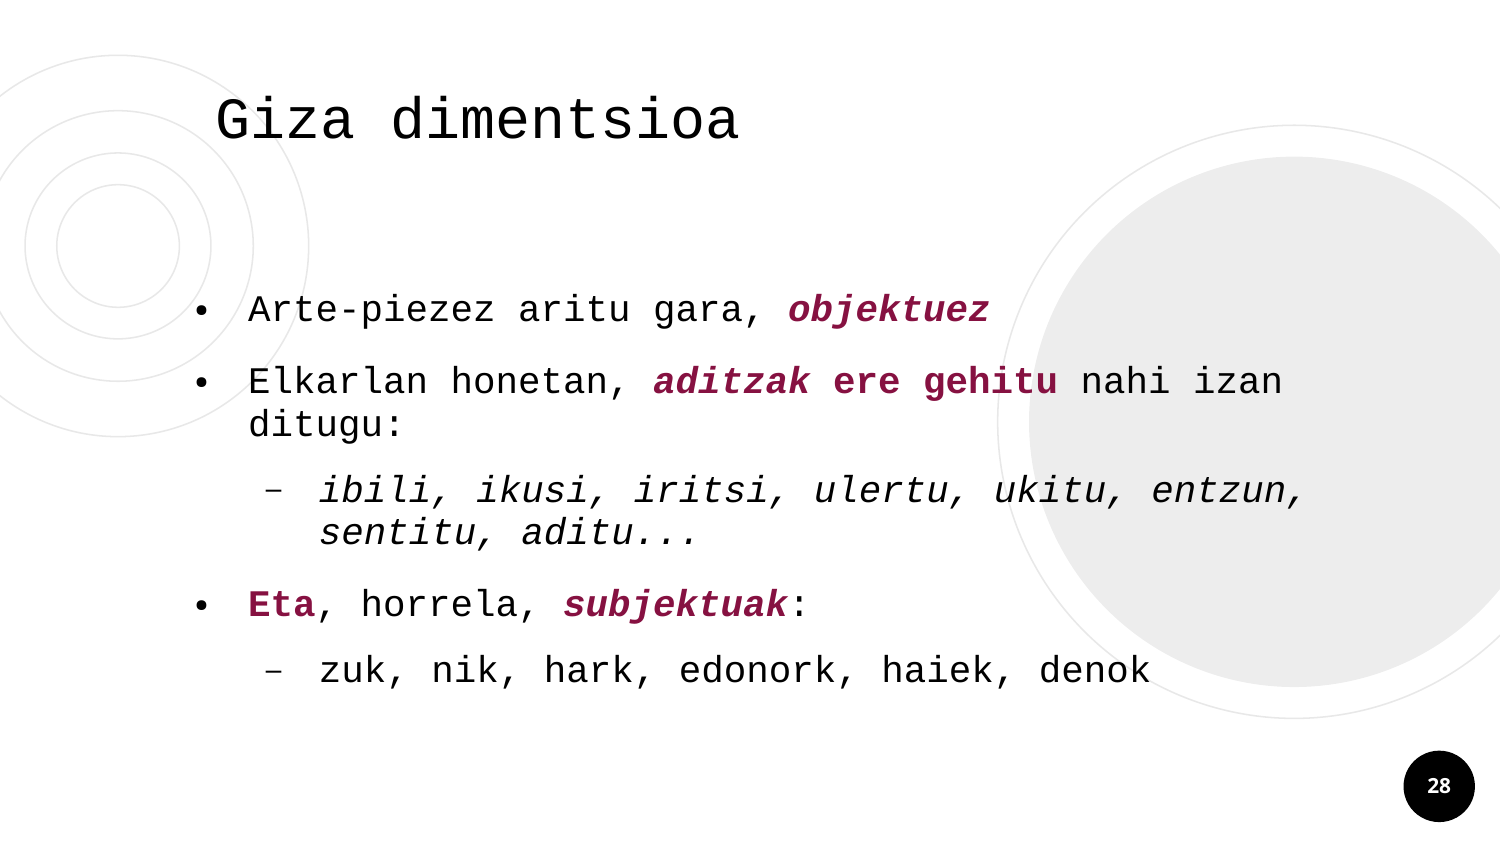

Giza dimentsioa
# Arte-piezez aritu gara, objektuez
Elkarlan honetan, aditzak ere gehitu nahi izan ditugu:
ibili, ikusi, iritsi, ulertu, ukitu, entzun, sentitu, aditu...
Eta, horrela, subjektuak:
zuk, nik, hark, edonork, haiek, denok